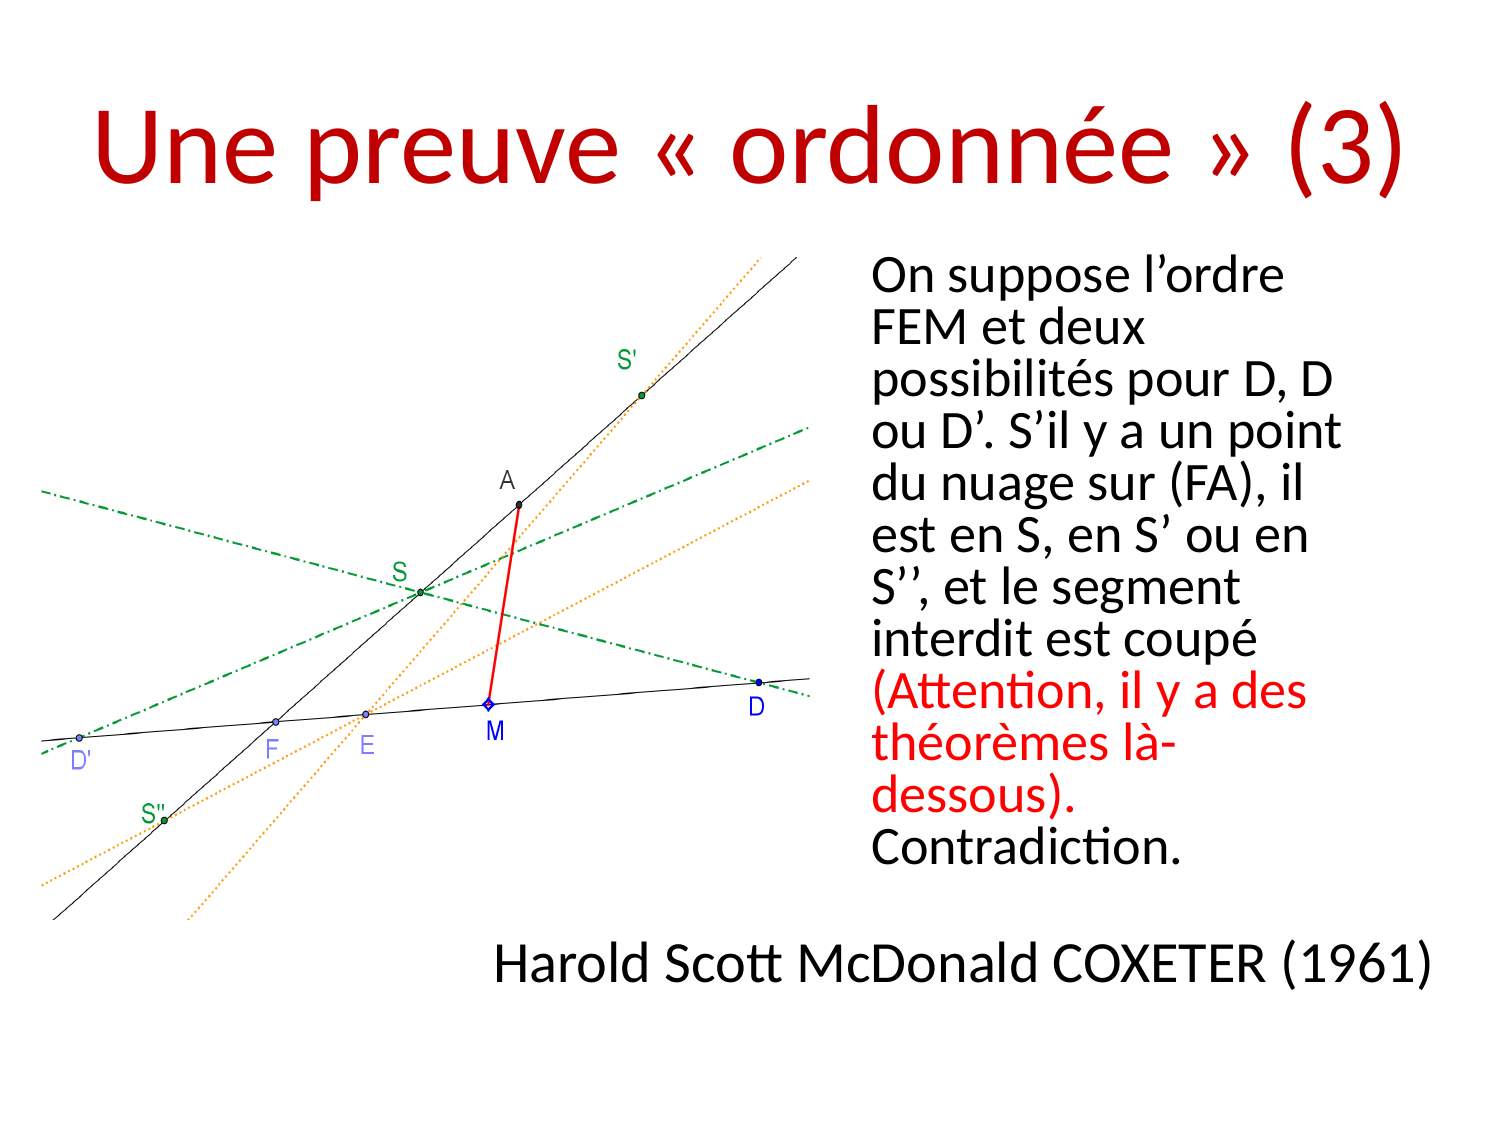

# Une preuve « ordonnée » (3)
On suppose l’ordre FEM et deux possibilités pour D, D ou D’. S’il y a un point du nuage sur (FA), il est en S, en S’ ou en S’’, et le segment interdit est coupé (Attention, il y a des théorèmes là-dessous). Contradiction.
Harold Scott McDonald COXETER (1961)